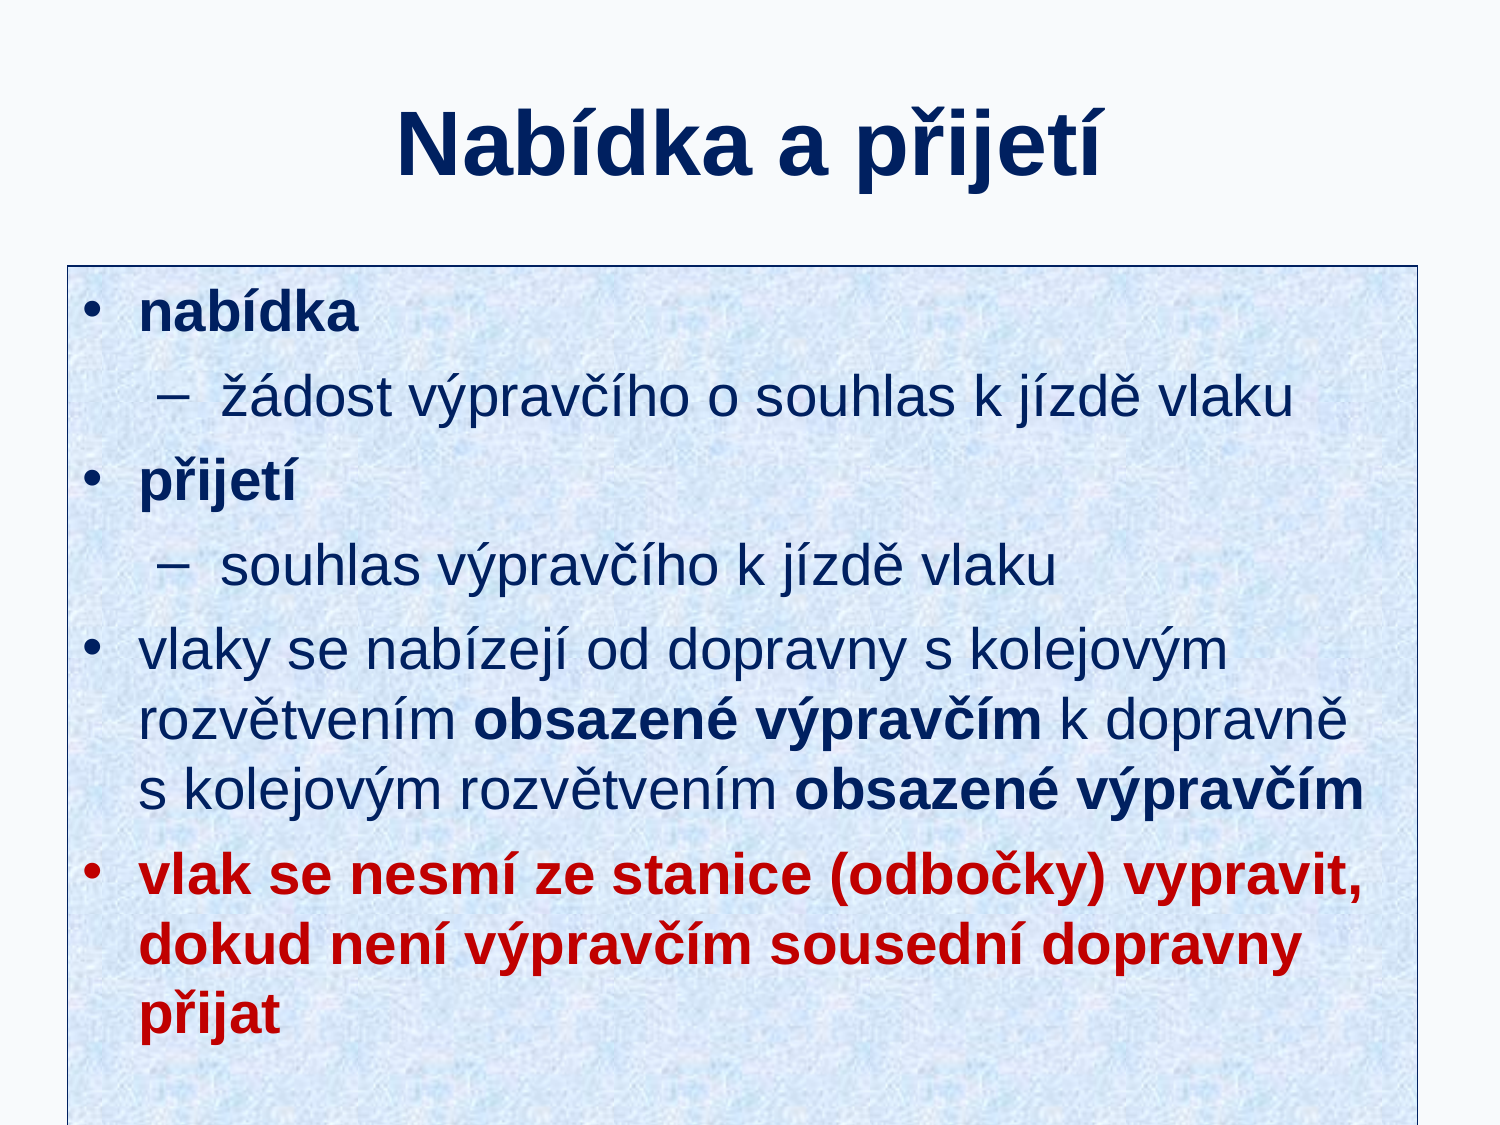

# Nabídka a přijetí
nabídka
 žádost výpravčího o souhlas k jízdě vlaku
přijetí
 souhlas výpravčího k jízdě vlaku
vlaky se nabízejí od dopravny s kolejovým rozvětvením obsazené výpravčím k dopravně
s kolejovým rozvětvením obsazené výpravčím
vlak se nesmí ze stanice (odbočky) vypravit, dokud není výpravčím sousední dopravny přijat